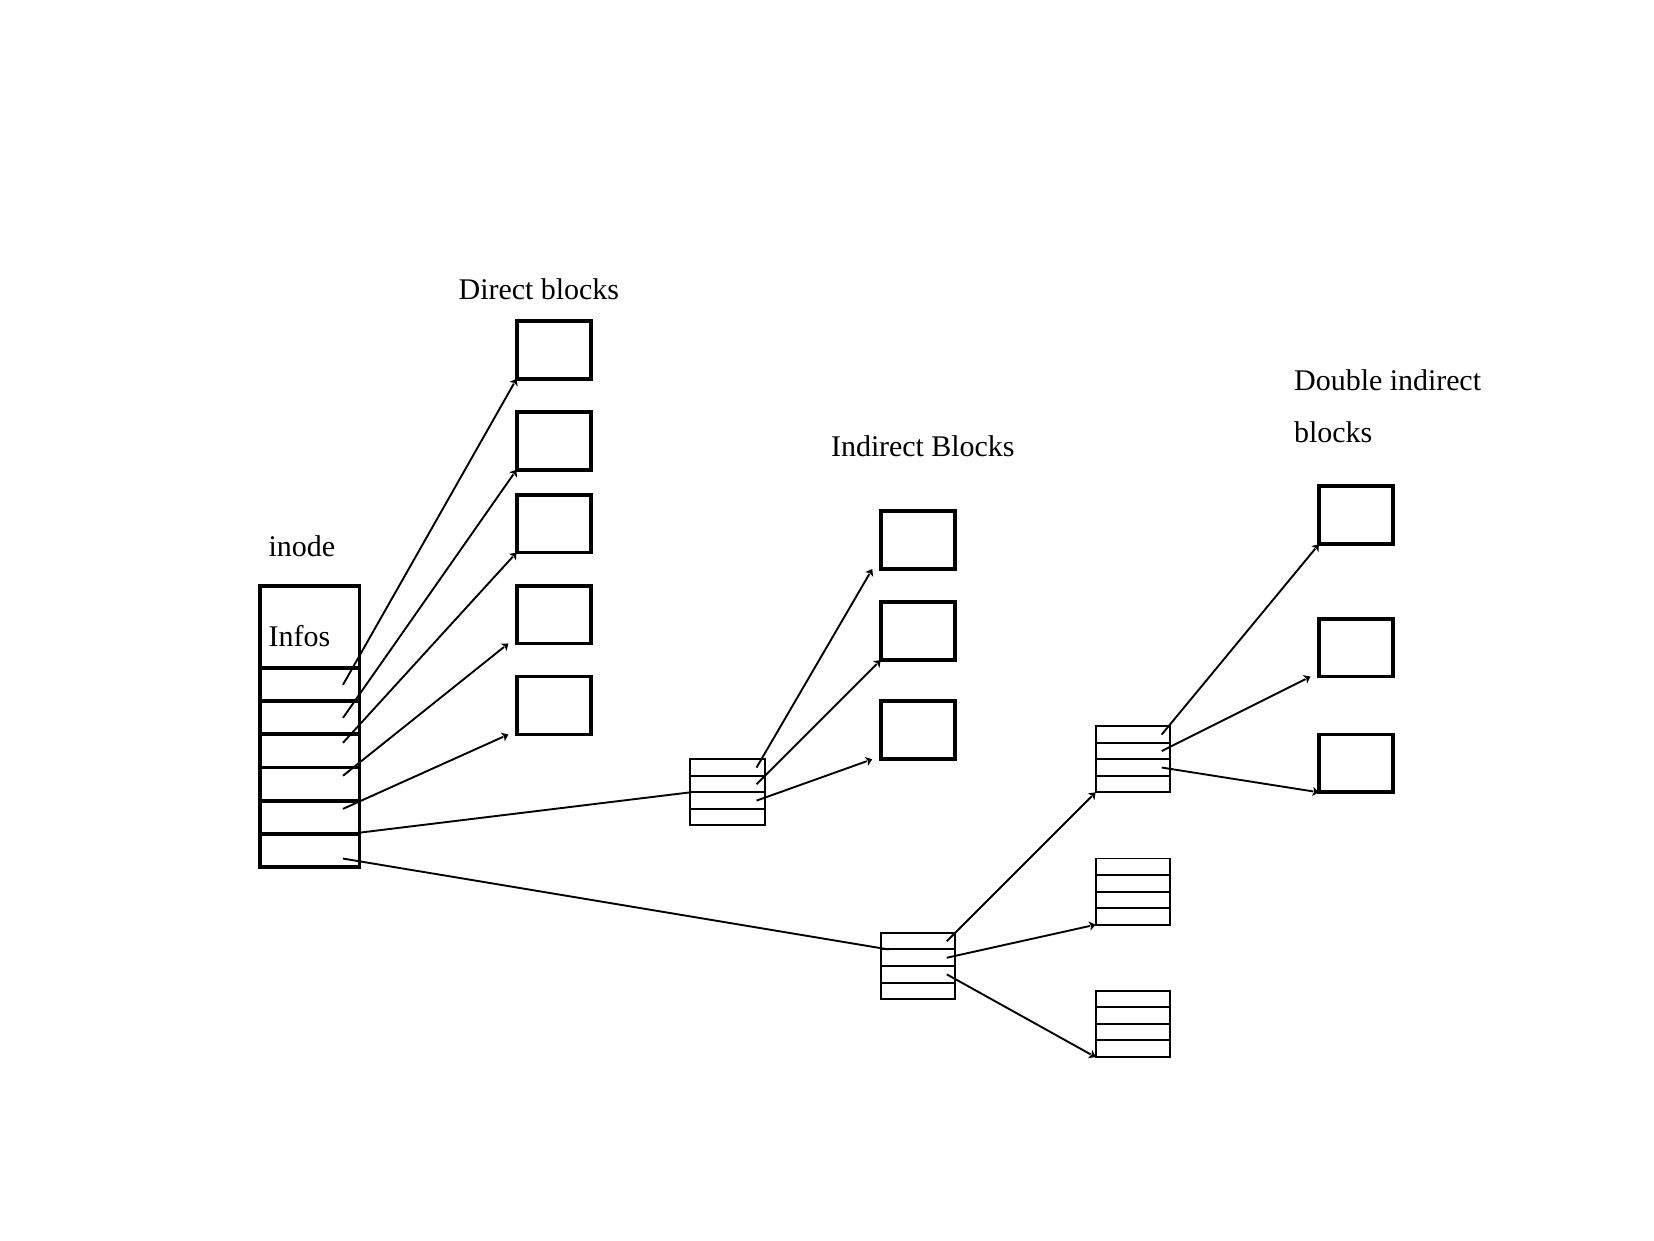

#
Direct blocks
Double indirect
blocks
Indirect Blocks
inode
Infos